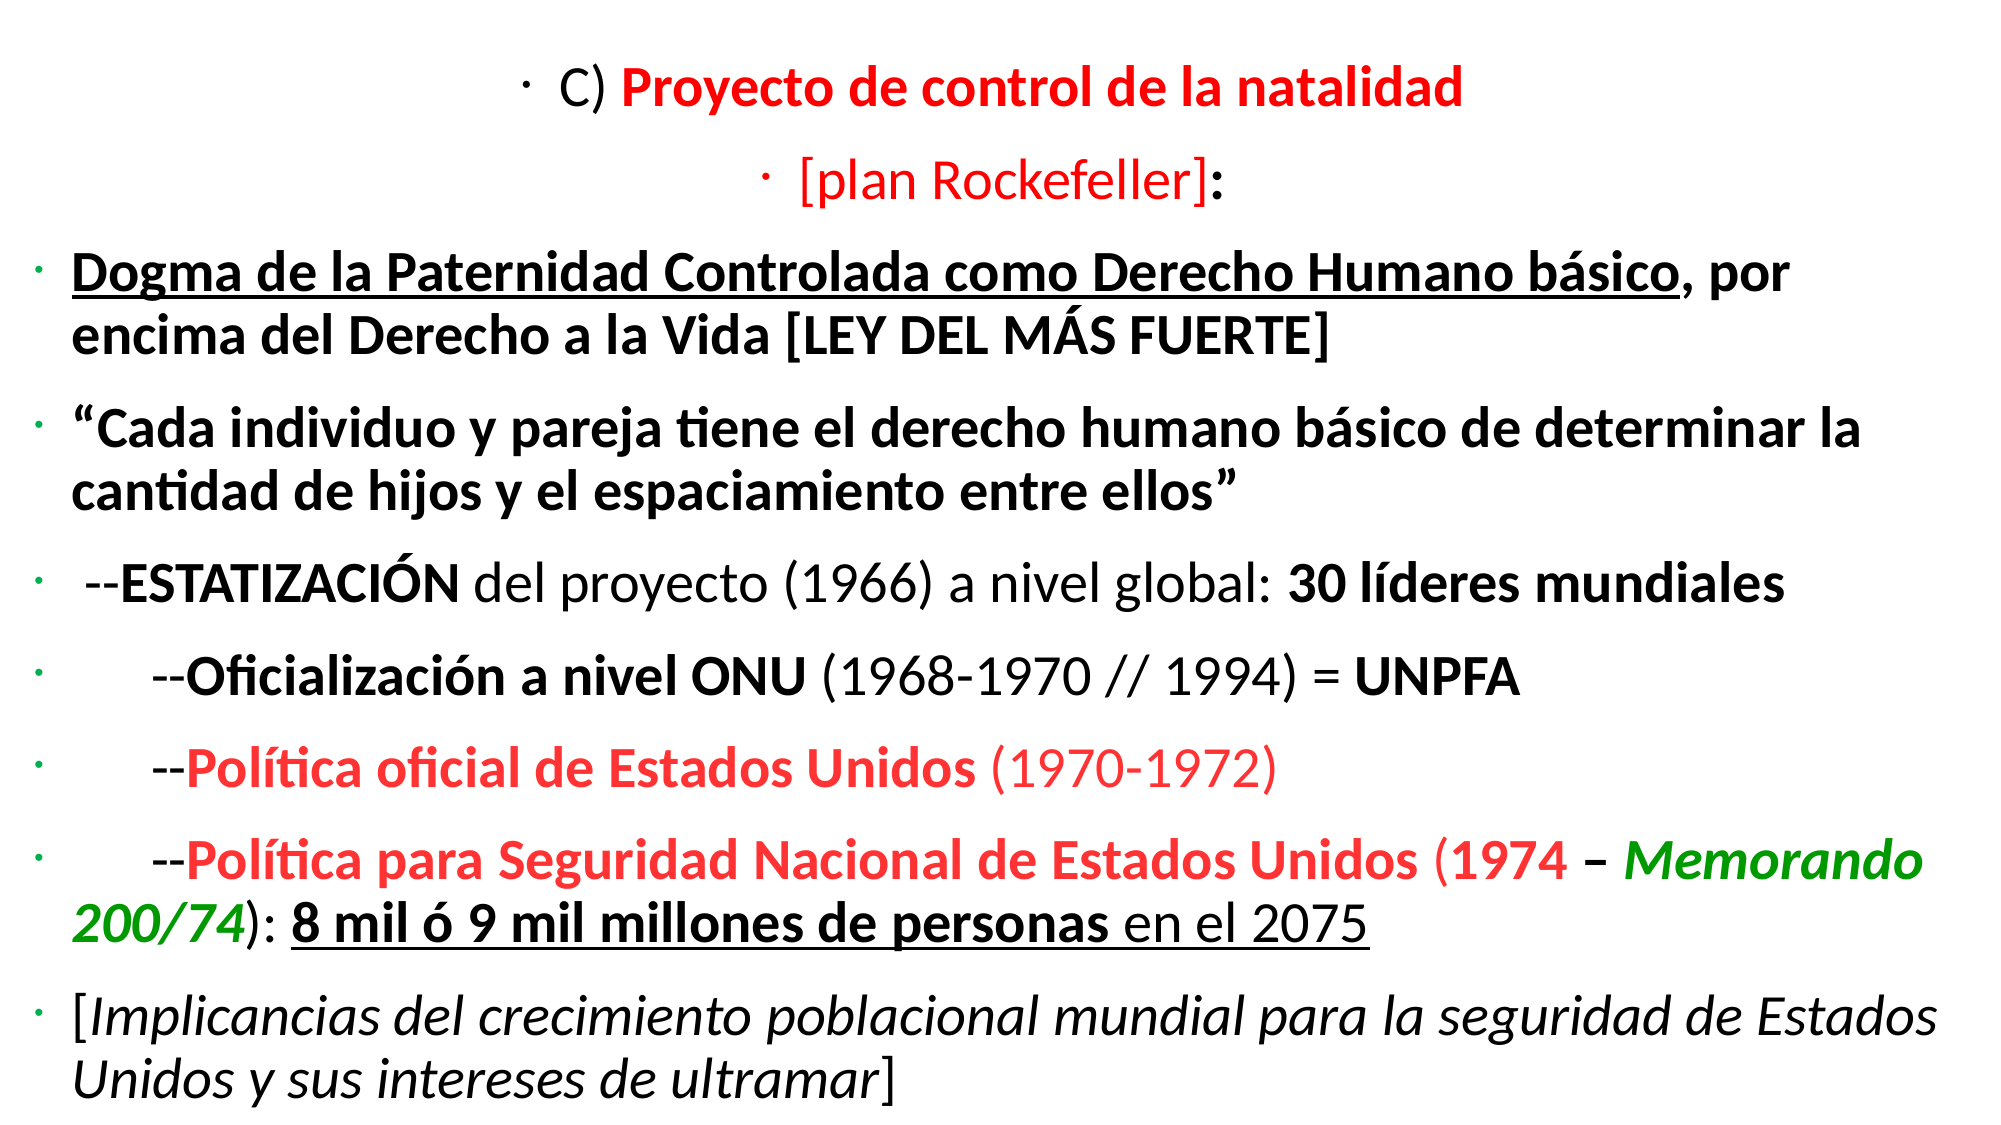

# C) Proyecto de control de la natalidad
[plan Rockefeller]:
Dogma de la Paternidad Controlada como Derecho Humano básico, por encima del Derecho a la Vida [LEY DEL MÁS FUERTE]
“Cada individuo y pareja tiene el derecho humano básico de determinar la cantidad de hijos y el espaciamiento entre ellos”
 --ESTATIZACIÓN del proyecto (1966) a nivel global: 30 líderes mundiales
 --Oficialización a nivel ONU (1968-1970 // 1994) = UNPFA
 --Política oficial de Estados Unidos (1970-1972)
 --Política para Seguridad Nacional de Estados Unidos (1974 – Memorando 200/74): 8 mil ó 9 mil millones de personas en el 2075
[Implicancias del crecimiento poblacional mundial para la seguridad de Estados Unidos y sus intereses de ultramar]